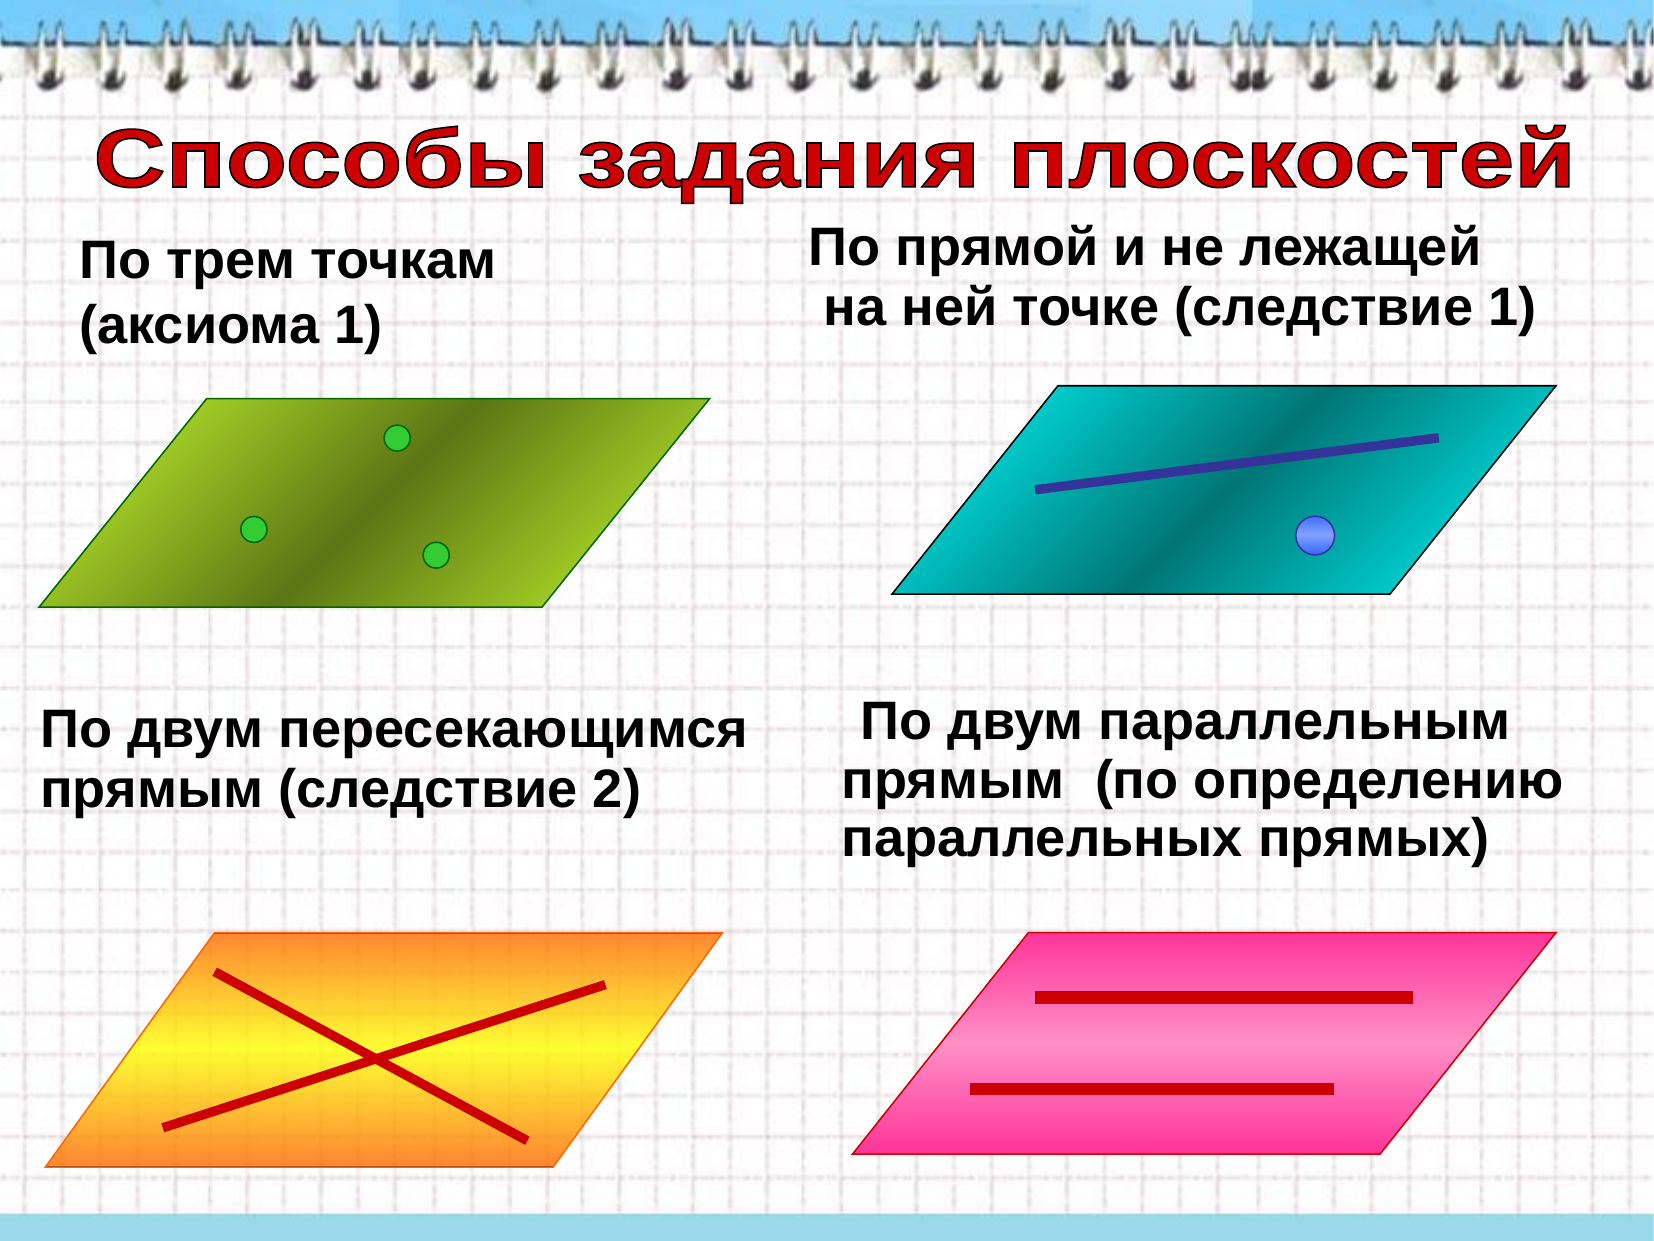

Способы задания плоскостей
По прямой и не лежащей
 на ней точке (следствие 1)
По трем точкам
(аксиома 1)
По двум пересекающимся
прямым (следствие 2)
По двум параллельным прямым (по определению параллельных прямых)